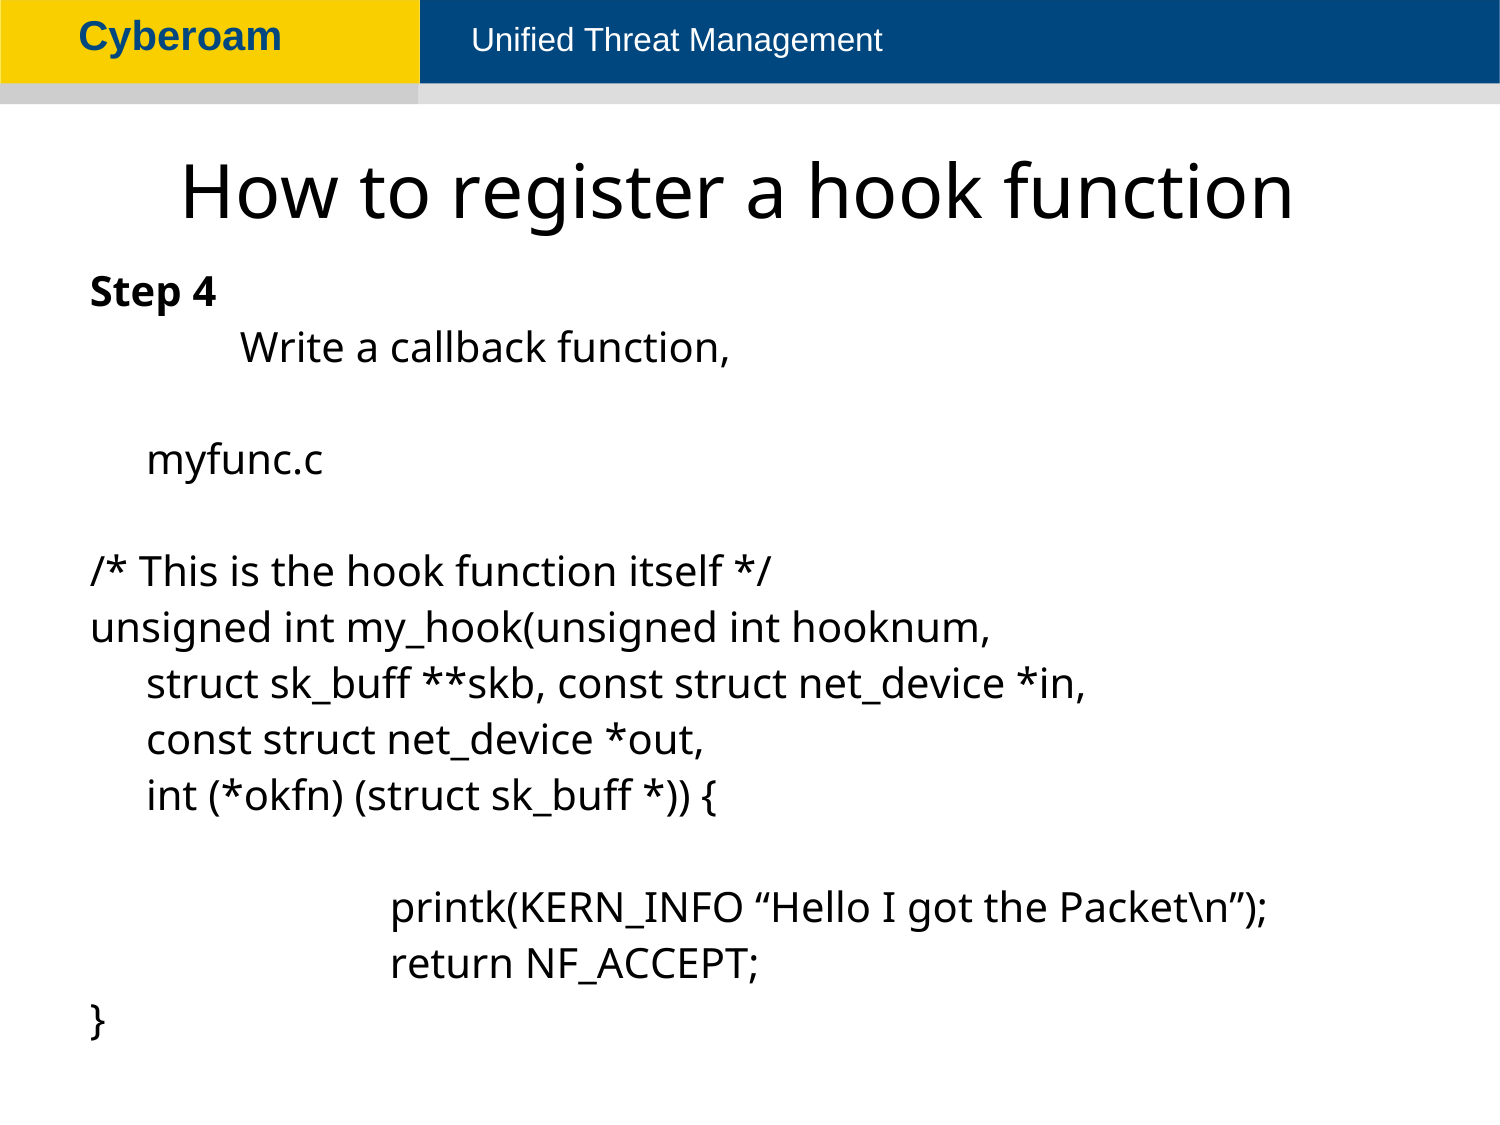

# How to register a hook function
Step 4
		Write a callback function,
	myfunc.c
/* This is the hook function itself */
unsigned int my_hook(unsigned int hooknum,
	struct sk_buff **skb, const struct net_device *in,
	const struct net_device *out,
	int (*okfn) (struct sk_buff *)) {
			printk(KERN_INFO “Hello I got the Packet\n”);
			return NF_ACCEPT;
}